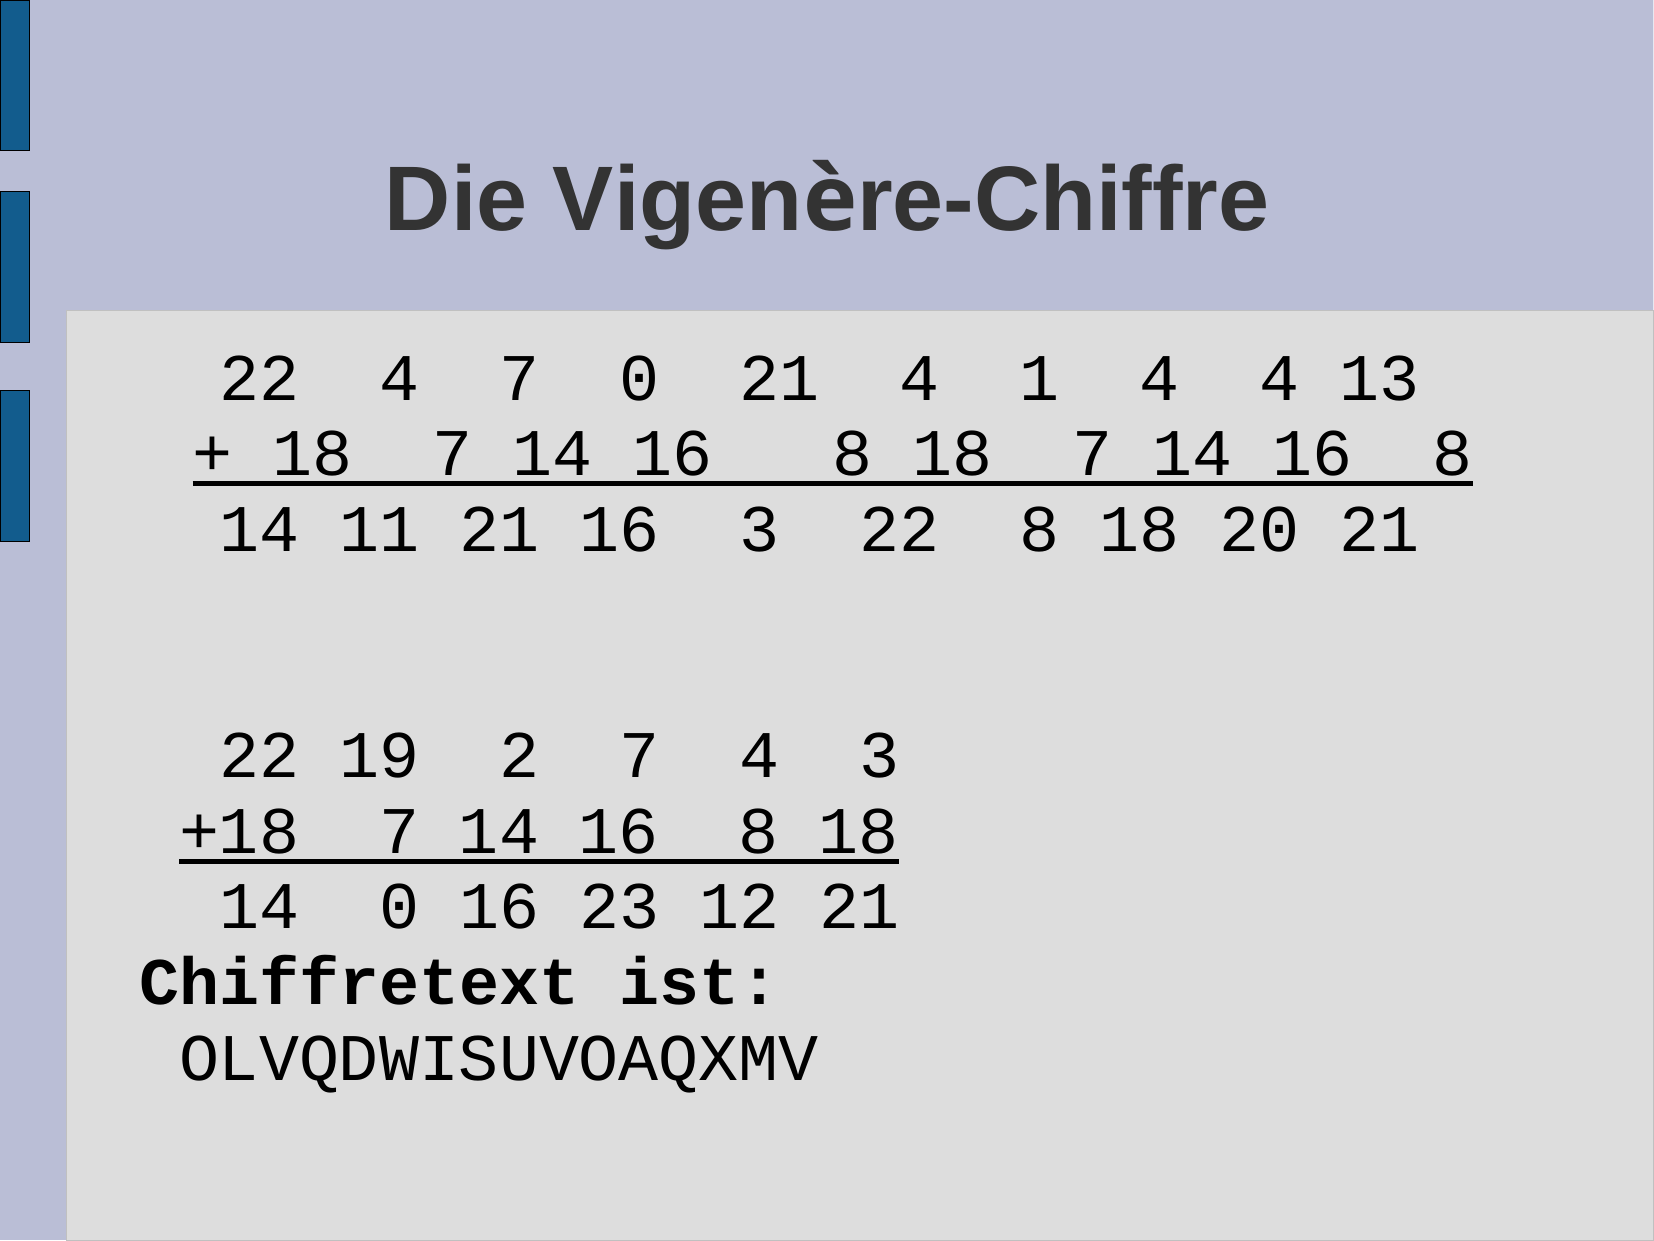

# Die Vigenère-Chiffre
 22 4 7 0 21 4 1 4 4 13 + 18 7 14 16 8 18 7 14 16 8
 14 11 21 16 3 22 8 18 20 21
 22 19 2 7 4 3
 +18 7 14 16 8 18
 14 0 16 23 12 21
Chiffretext ist:
 OLVQDWISUVOAQXMV